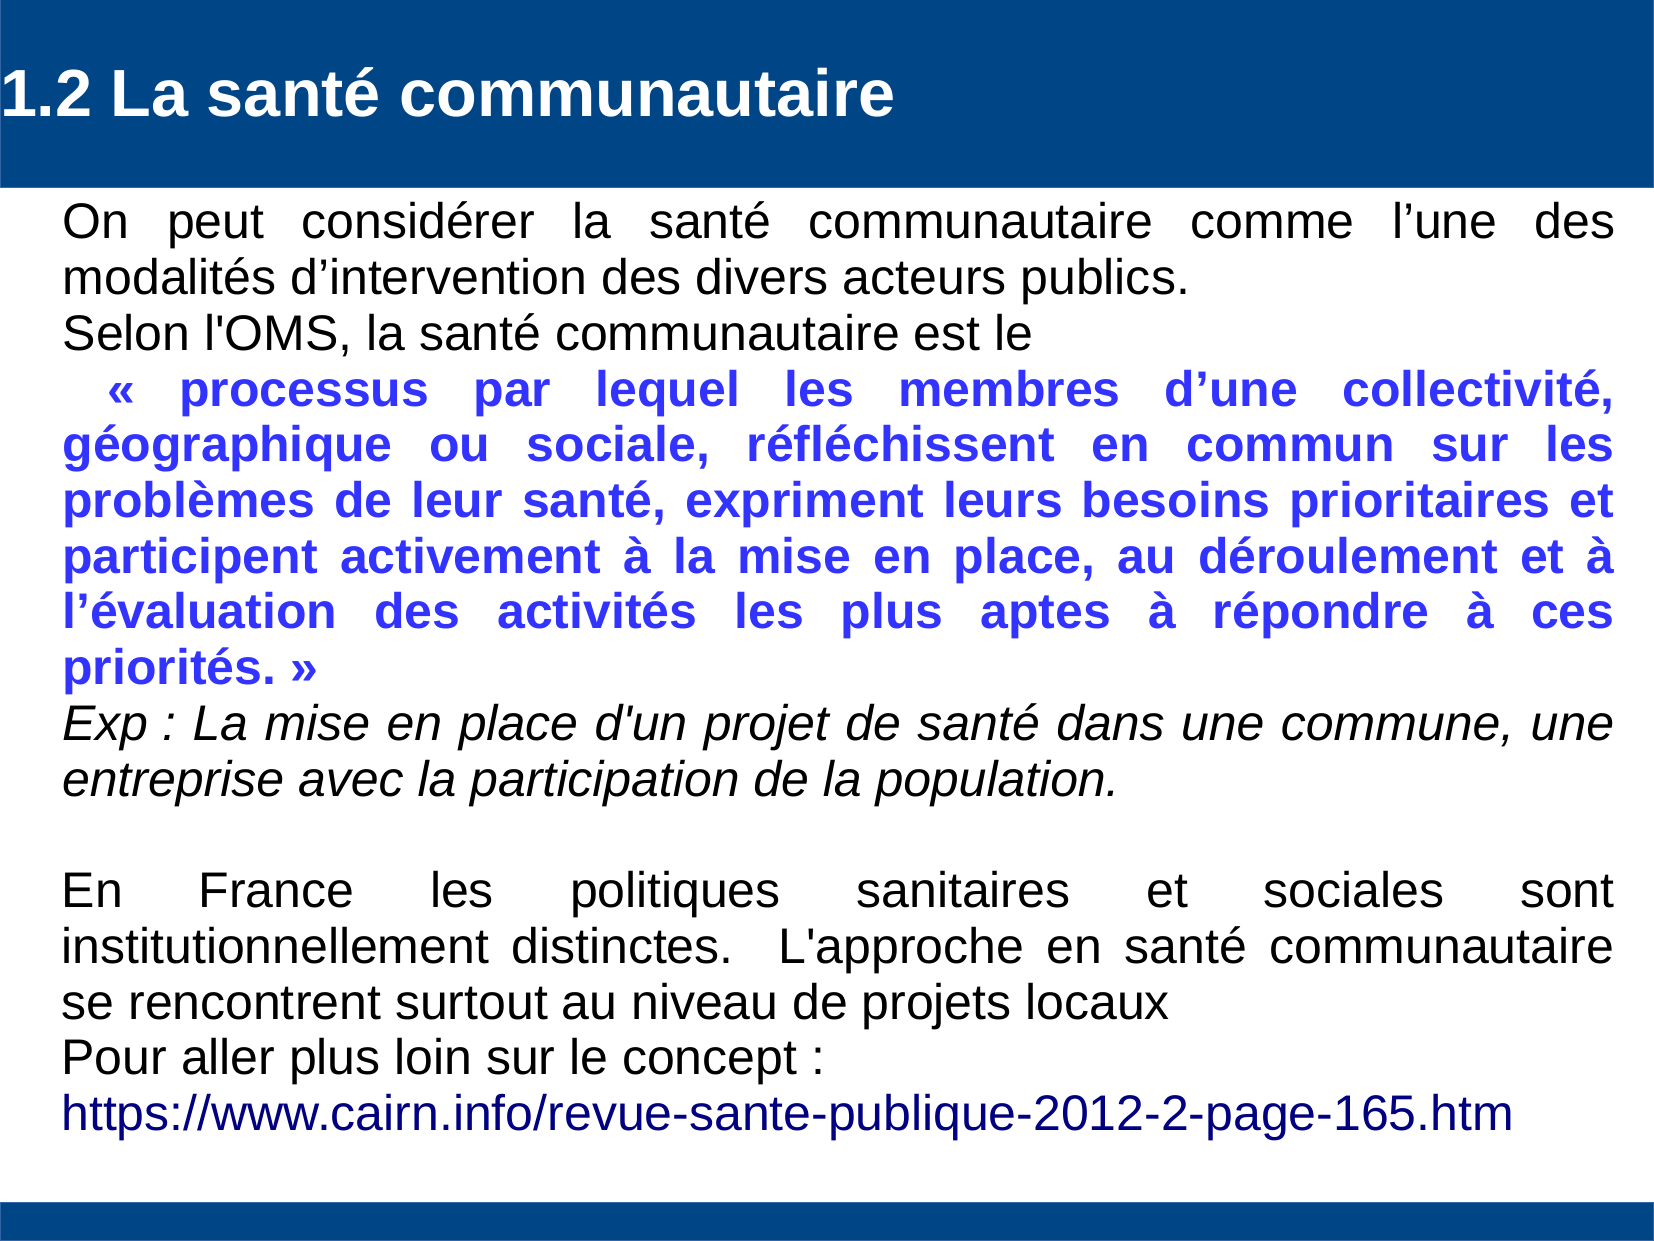

# 1.2 La santé communautaire
On peut considérer la santé communautaire comme l’une des modalités d’intervention des divers acteurs publics.
Selon l'OMS, la santé communautaire est le
 « processus par lequel les membres d’une collectivité, géographique ou sociale, réfléchissent en commun sur les problèmes de leur santé, expriment leurs besoins prioritaires et participent activement à la mise en place, au déroulement et à l’évaluation des activités les plus aptes à répondre à ces priorités. »
Exp : La mise en place d'un projet de santé dans une commune, une entreprise avec la participation de la population.
En France les politiques sanitaires et sociales sont institutionnellement distinctes. L'approche en santé communautaire se rencontrent surtout au niveau de projets locaux
Pour aller plus loin sur le concept :
https://www.cairn.info/revue-sante-publique-2012-2-page-165.htm